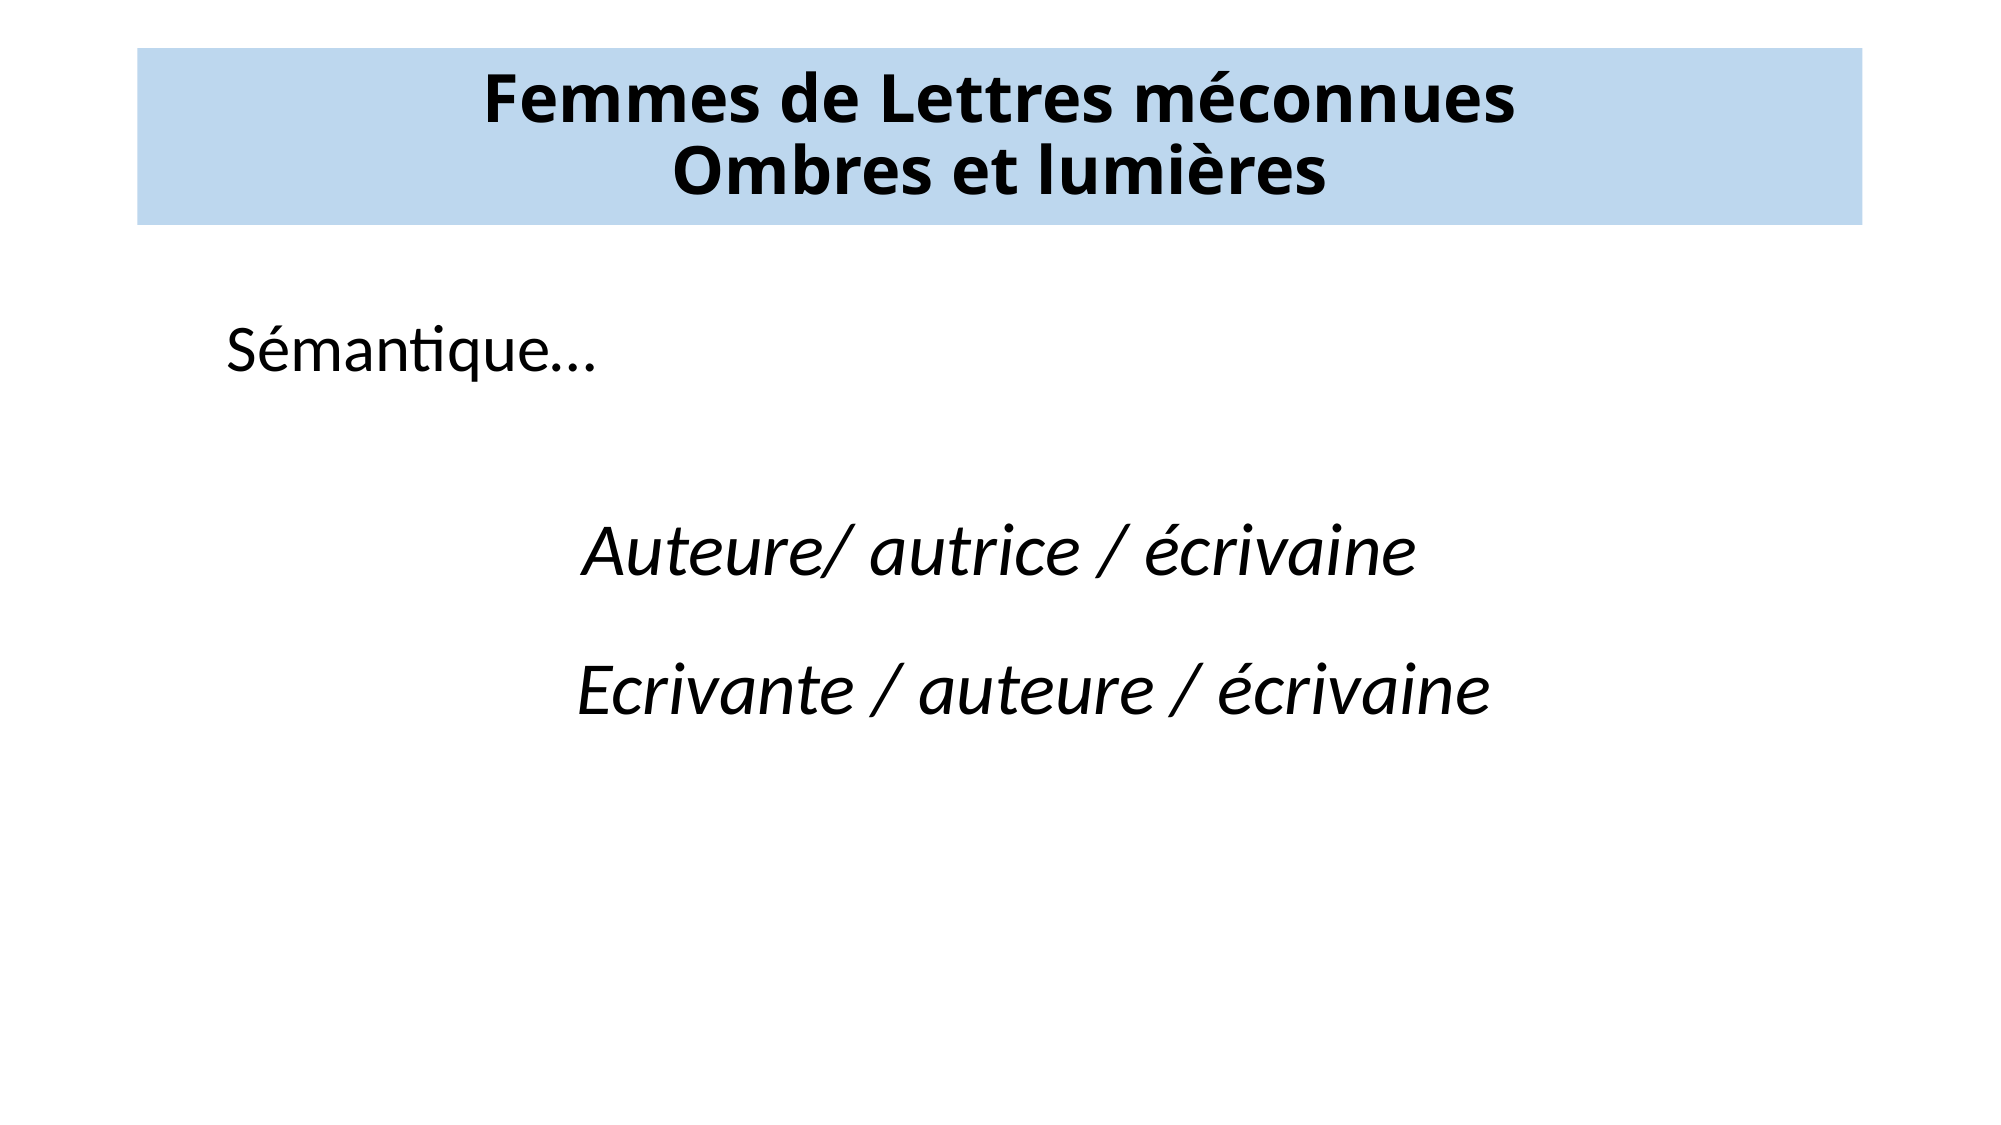

# Femmes de Lettres méconnues Ombres et lumières
	Sémantique…
Auteure/ autrice / écrivaine
 Ecrivante / auteure / écrivaine